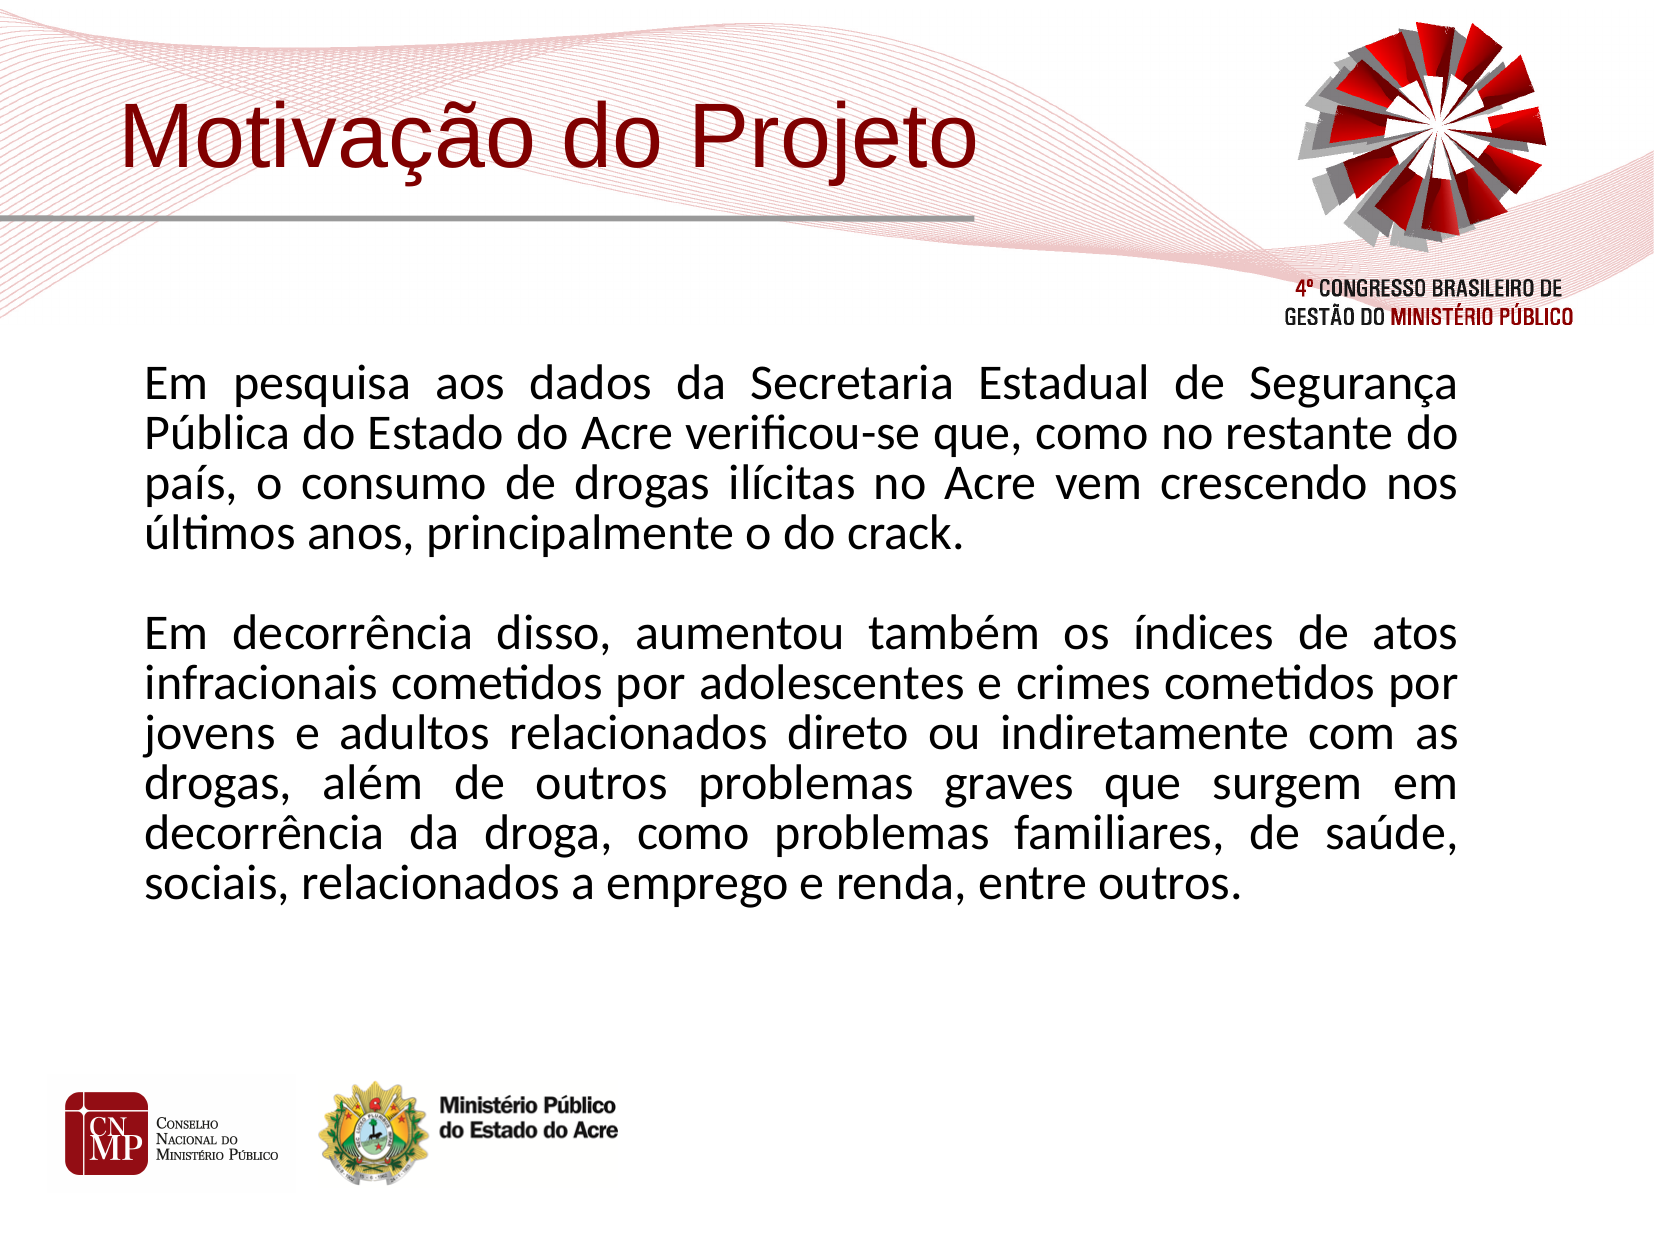

Motivação do Projeto
Em pesquisa aos dados da Secretaria Estadual de Segurança Pública do Estado do Acre verificou-se que, como no restante do país, o consumo de drogas ilícitas no Acre vem crescendo nos últimos anos, principalmente o do crack.
Em decorrência disso, aumentou também os índices de atos infracionais cometidos por adolescentes e crimes cometidos por jovens e adultos relacionados direto ou indiretamente com as drogas, além de outros problemas graves que surgem em decorrência da droga, como problemas familiares, de saúde, sociais, relacionados a emprego e renda, entre outros.